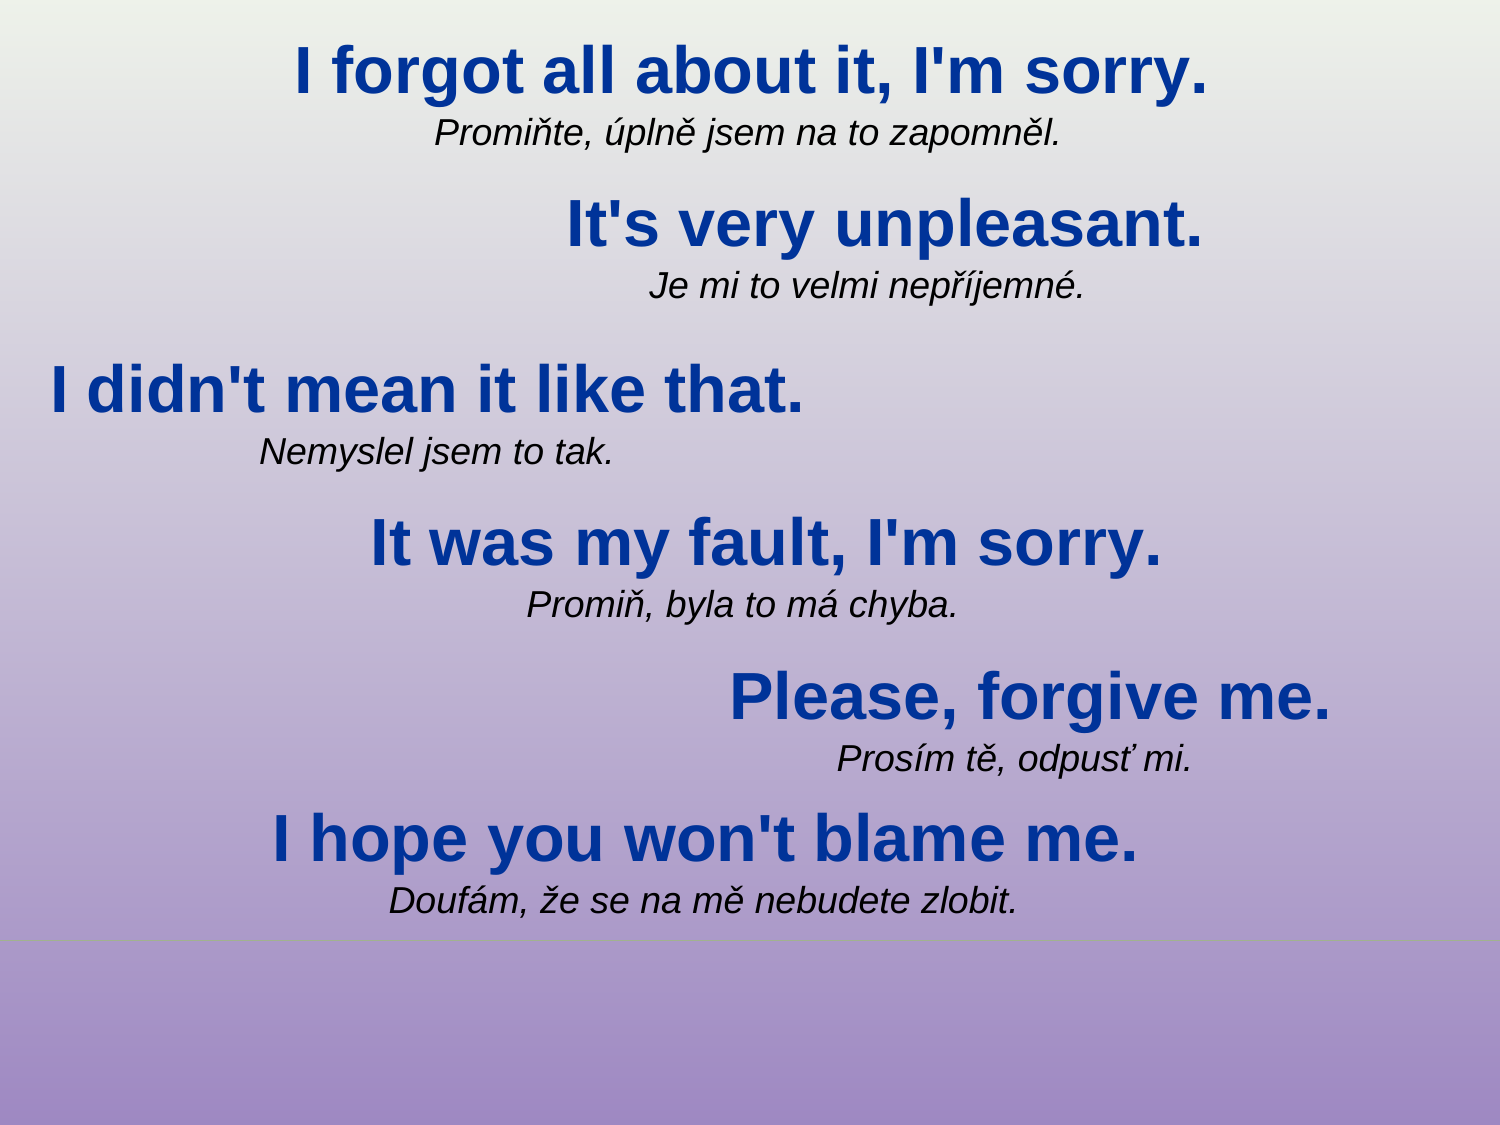

I forgot all about it, I'm sorry.
Promiňte, úplně jsem na to zapomněl.
It's very unpleasant.
Je mi to velmi nepříjemné.
I didn't mean it like that.
Nemyslel jsem to tak.
It was my fault, I'm sorry.
Promiň, byla to má chyba.
Please, forgive me.
Prosím tě, odpusť mi.
I hope you won't blame me.
Doufám, že se na mě nebudete zlobit.